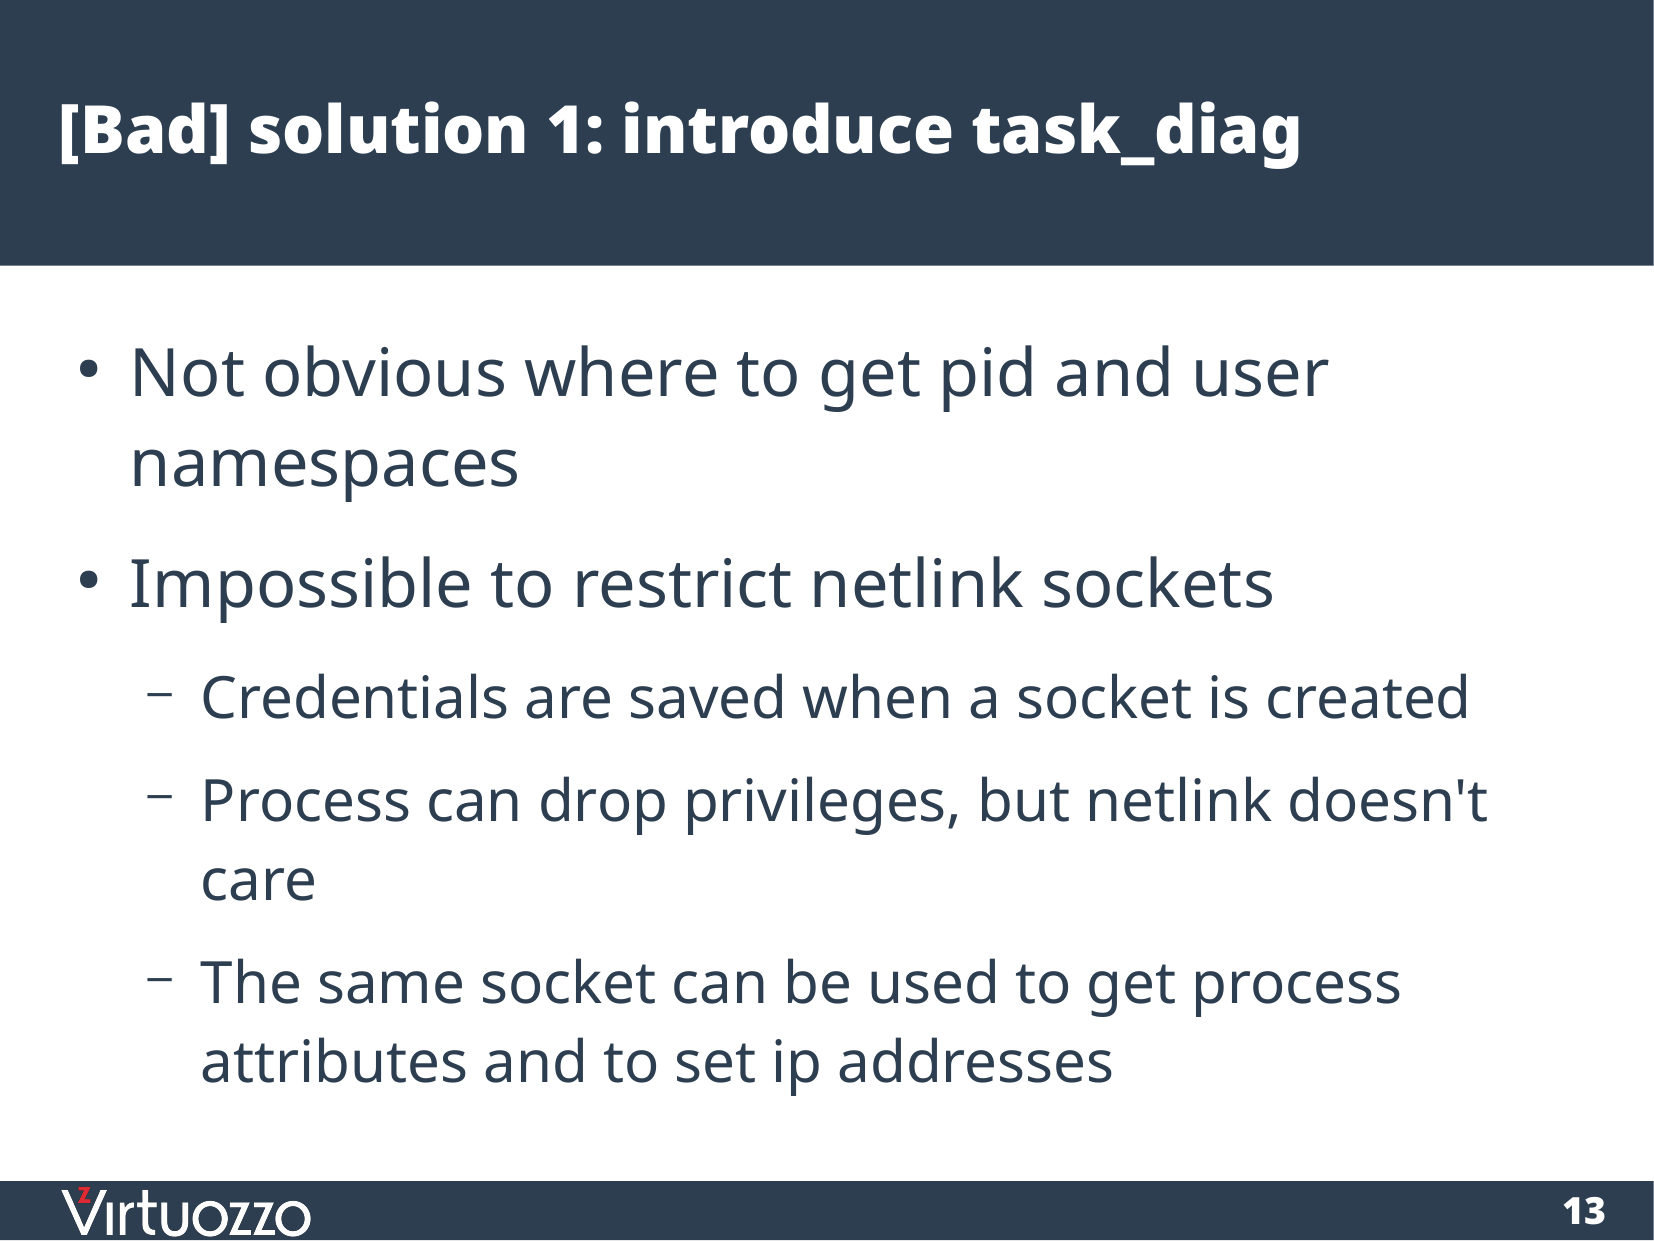

# [Bad] solution 1: introduce task_diag
Not obvious where to get pid and user namespaces
Impossible to restrict netlink sockets
Credentials are saved when a socket is created
Process can drop privileges, but netlink doesn't care
The same socket can be used to get process attributes and to set ip addresses
13